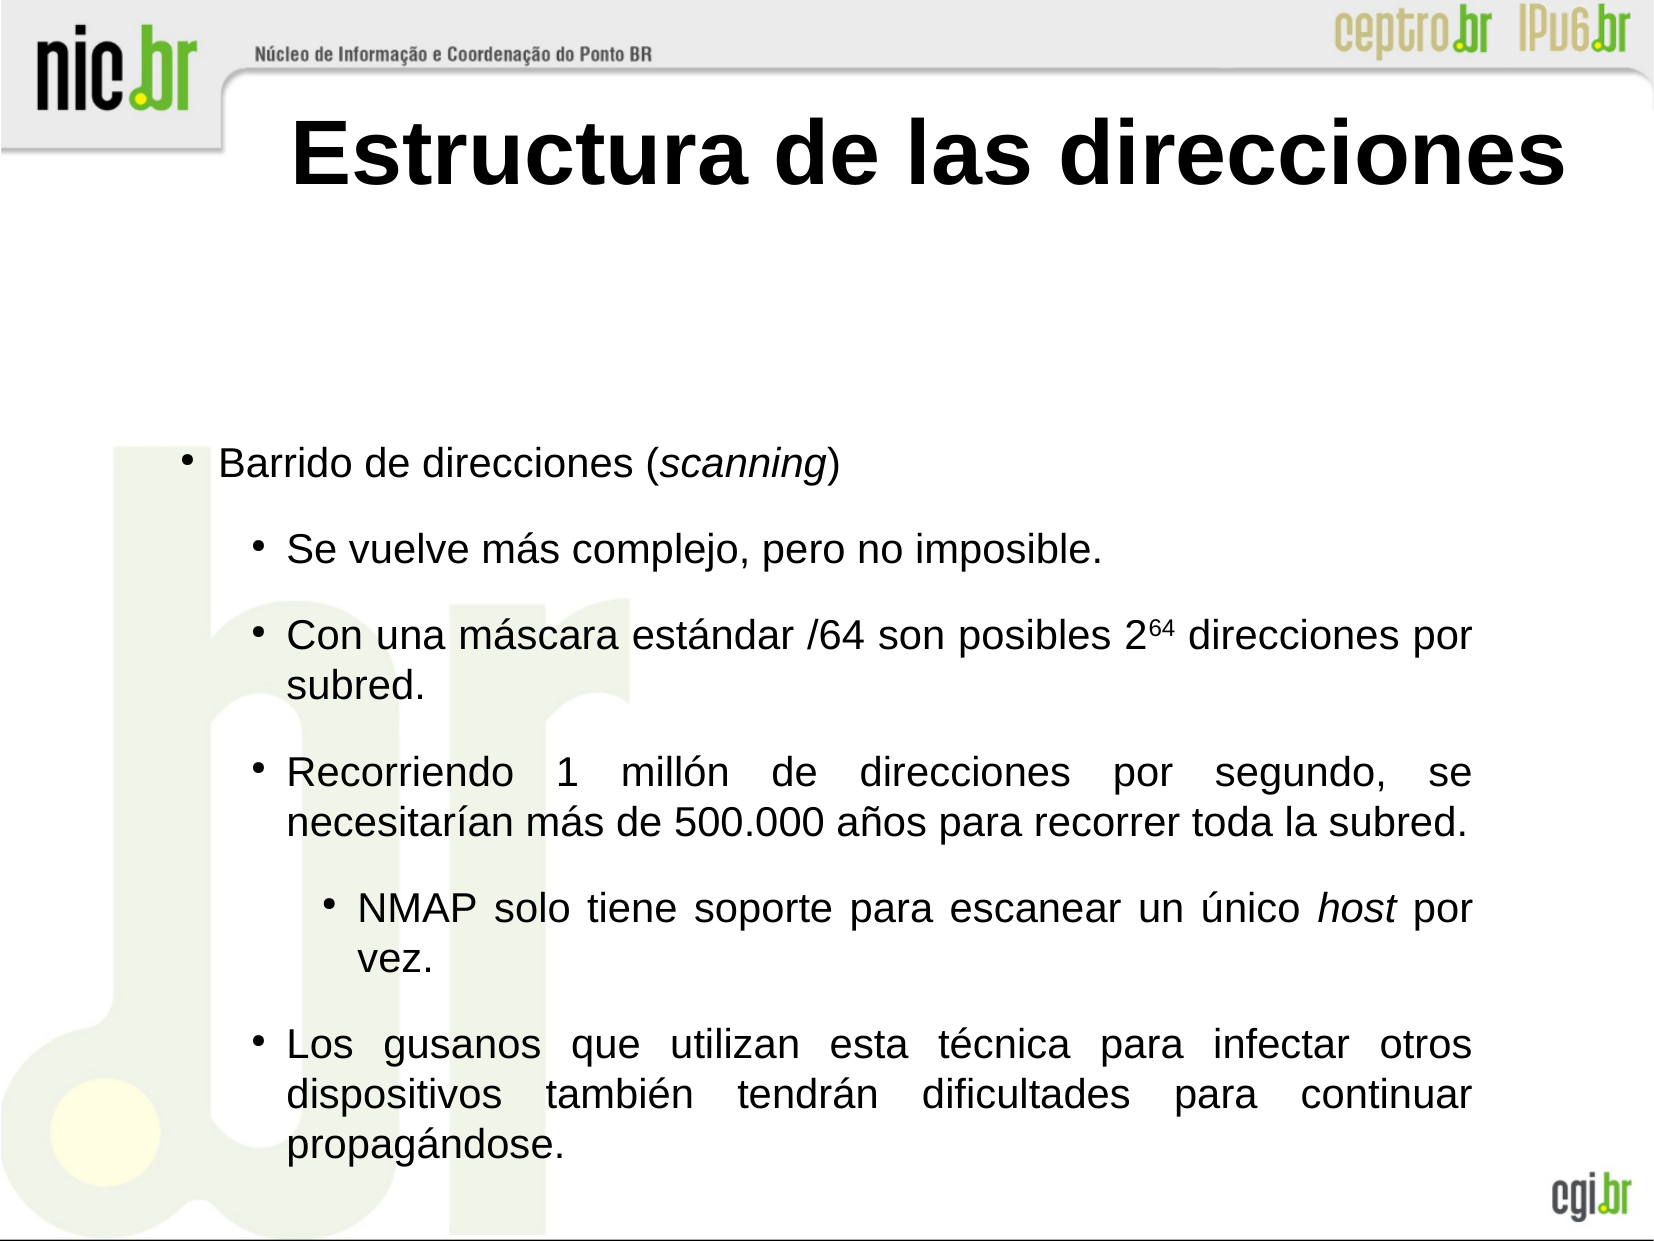

Estructura de las direcciones
 Barrido de direcciones (scanning)‏
Se vuelve más complejo, pero no imposible.
Con una máscara estándar /64 son posibles 264 direcciones por subred.
Recorriendo 1 millón de direcciones por segundo, se necesitarían más de 500.000 años para recorrer toda la subred.
NMAP solo tiene soporte para escanear un único host por vez.
Los gusanos que utilizan esta técnica para infectar otros dispositivos también tendrán dificultades para continuar propagándose.